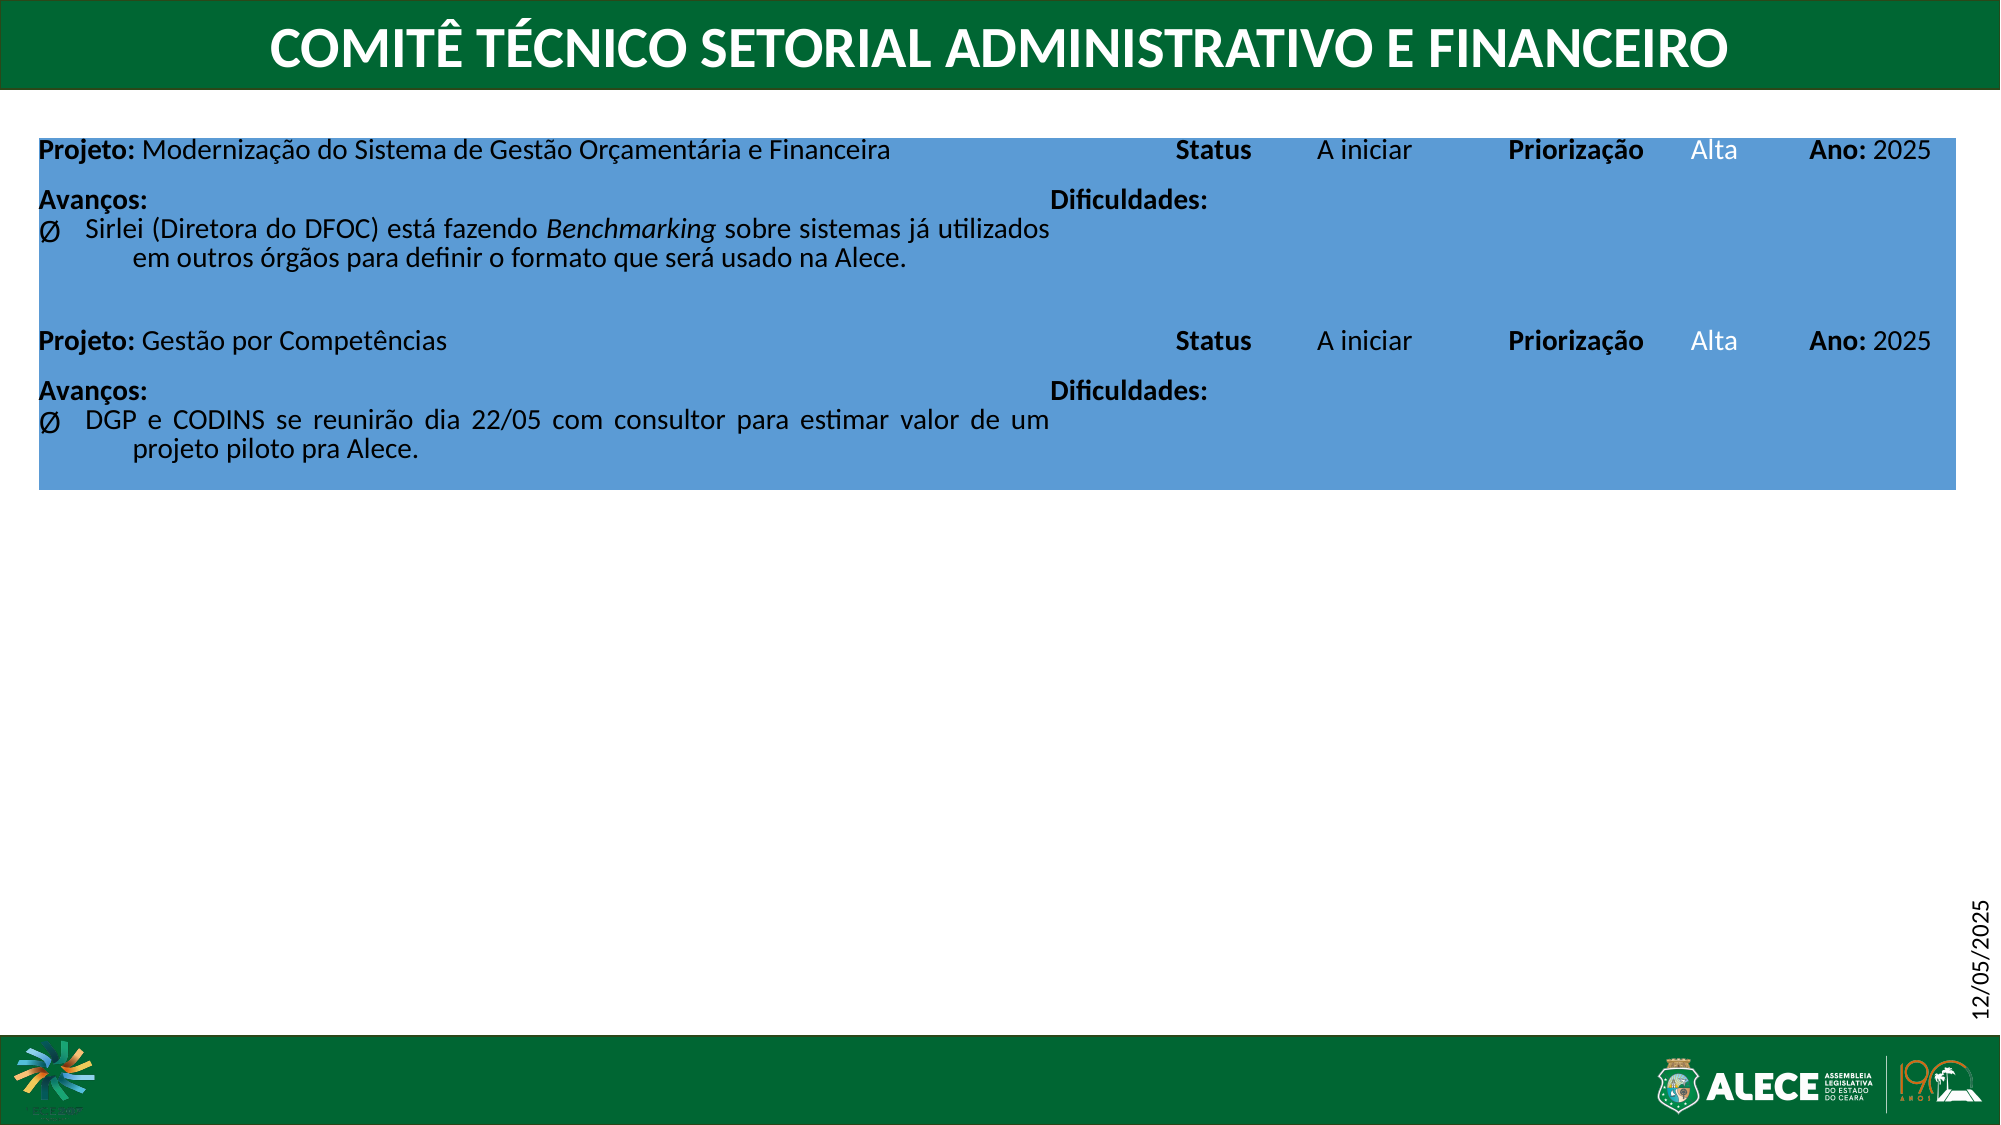

COMITÊ TÉCNICO SETORIAL ADMINISTRATIVO E FINANCEIRO
| Projeto: Modernização do Sistema de Gestão Orçamentária e Financeira | | Status | A iniciar | Priorização | Alta | Ano: 2025 |
| --- | --- | --- | --- | --- | --- | --- |
| Avanços: Sirlei (Diretora do DFOC) está fazendo Benchmarking sobre sistemas já utilizados em outros órgãos para definir o formato que será usado na Alece. | Dificuldades: | | | | | |
| Projeto: Gestão por Competências | | Status | A iniciar | Priorização | Alta | Ano: 2025 |
| Avanços: DGP e CODINS se reunirão dia 22/05 com consultor para estimar valor de um projeto piloto pra Alece. | Dificuldades: | | | | | |
12/05/2025